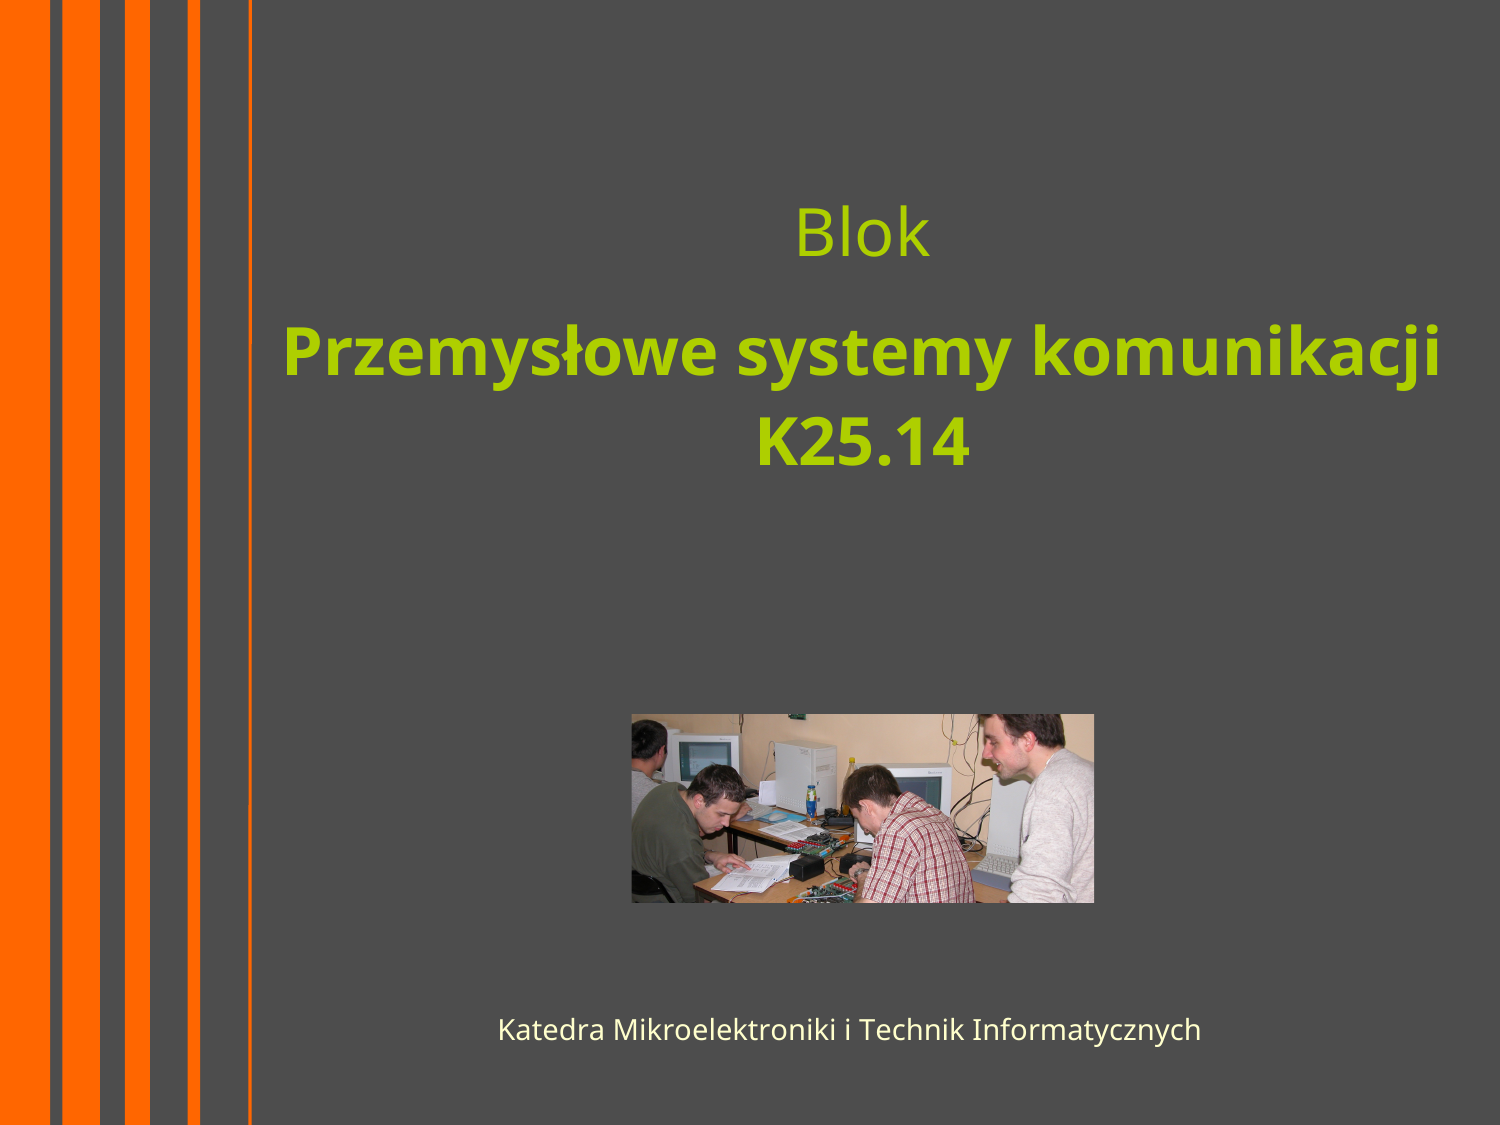

# Blok Przemysłowe systemy komunikacji K25.14
Katedra Mikroelektroniki i Technik Informatycznych